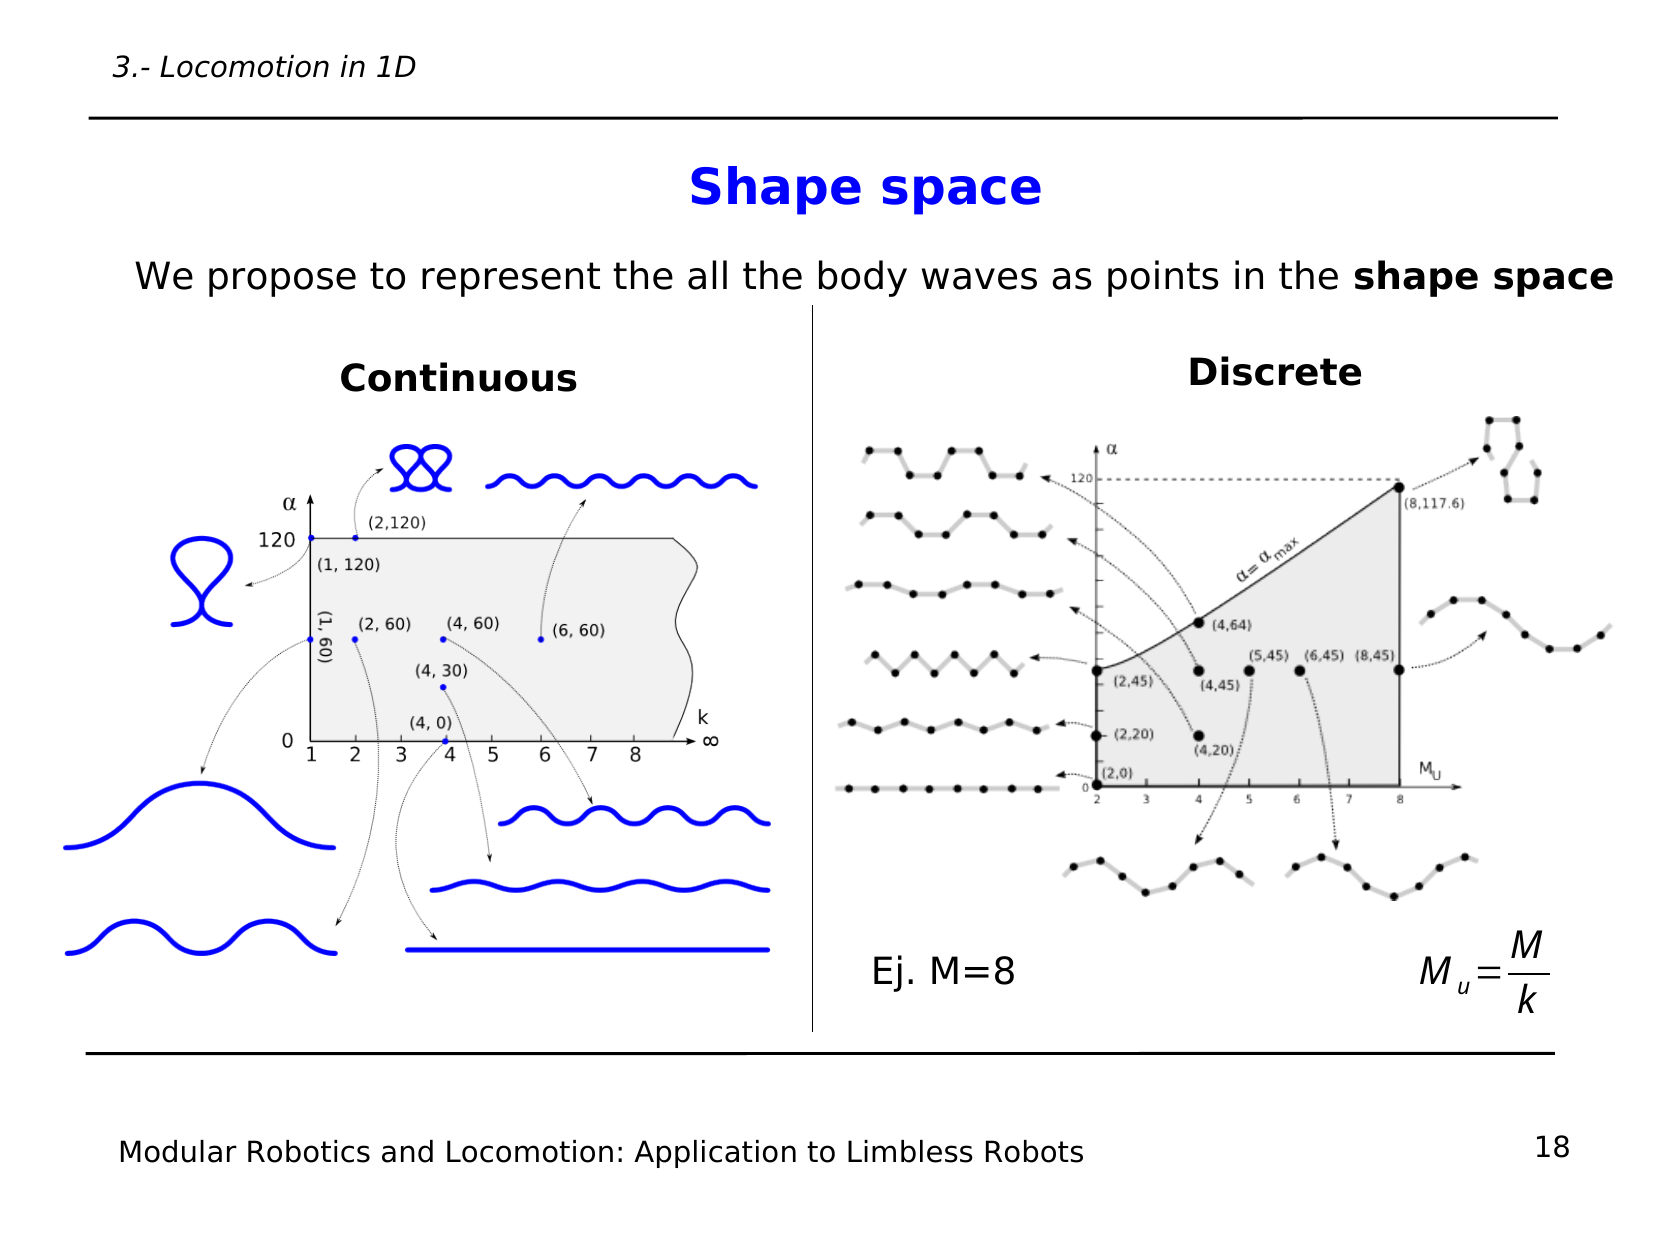

3.- Locomotion in 1D
Shape space
 We propose to represent the all the body waves as points in the shape space
Discrete
Continuous
Ej. M=8
Modular Robotics and Locomotion: Application to Limbless Robots
18